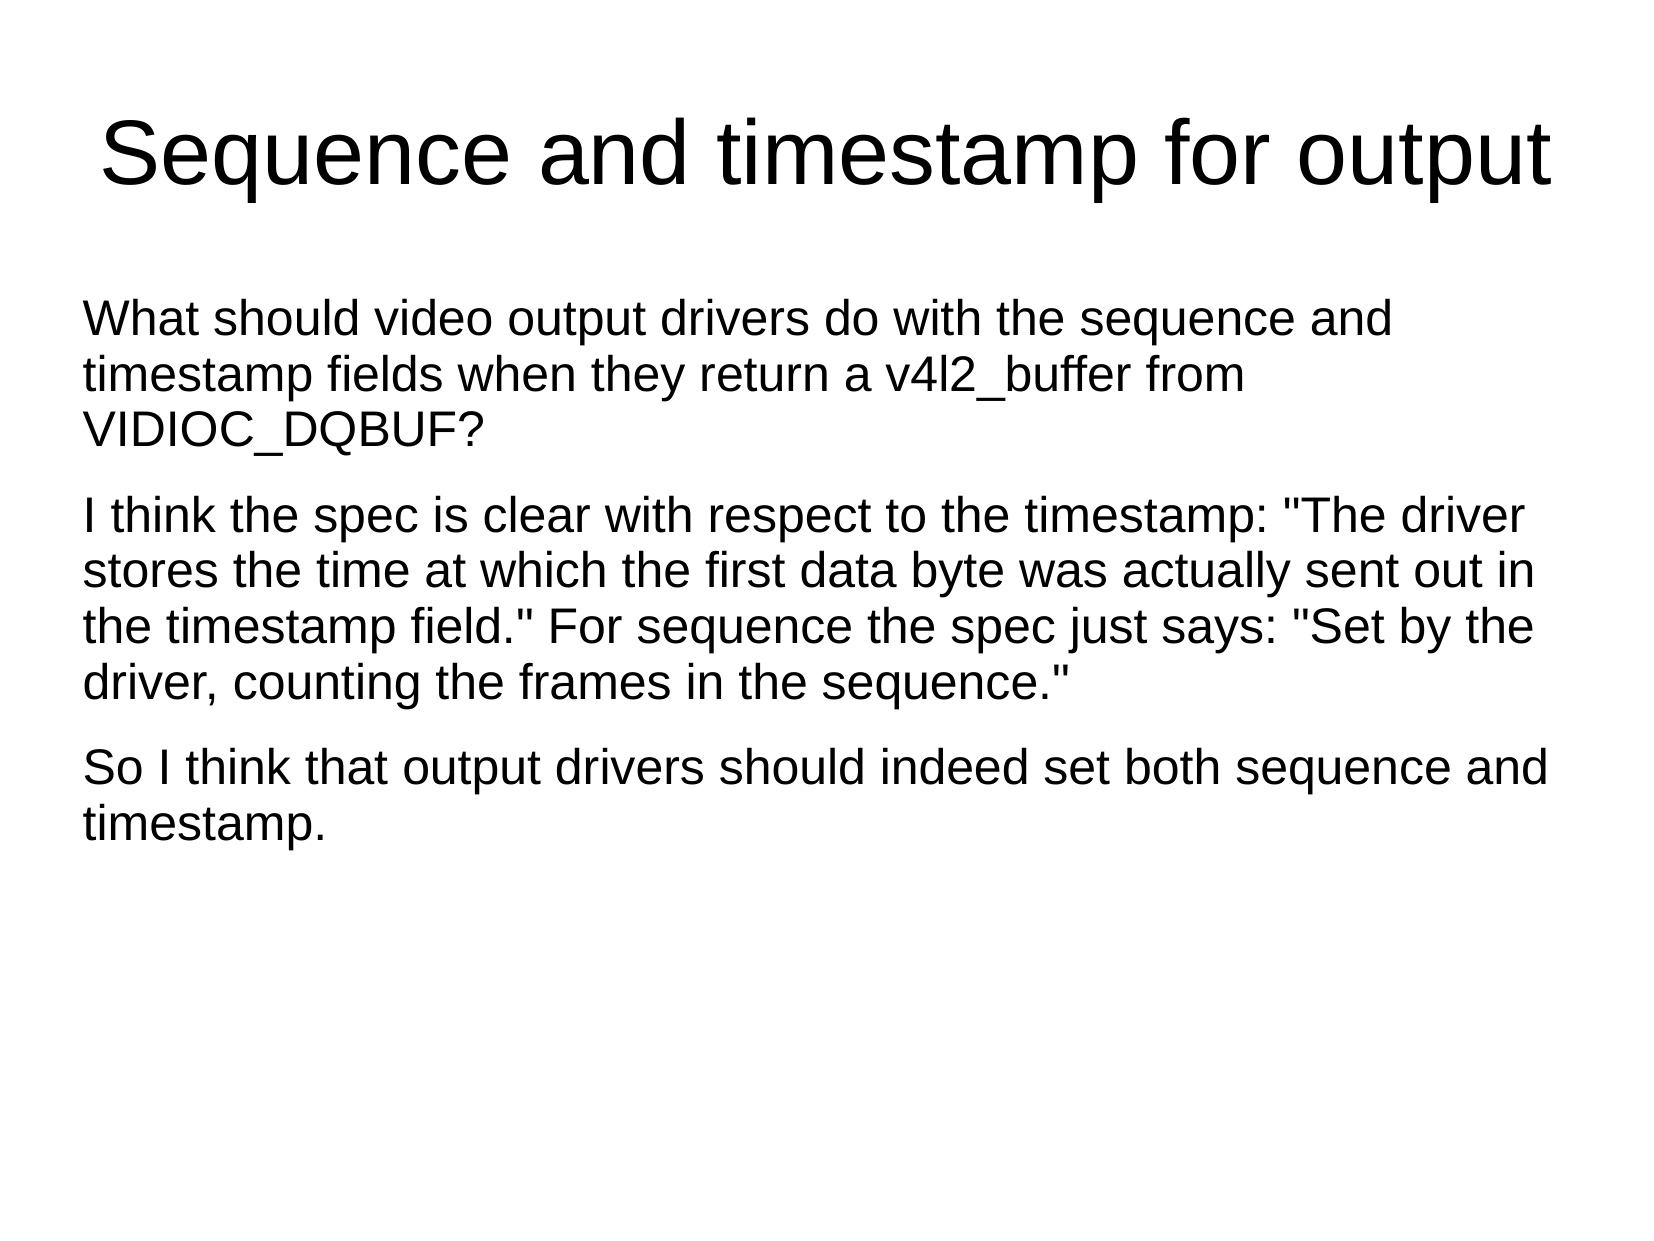

# Sequence and timestamp for output
What should video output drivers do with the sequence and timestamp fields when they return a v4l2_buffer from VIDIOC_DQBUF?
I think the spec is clear with respect to the timestamp: "The driver stores the time at which the first data byte was actually sent out in the timestamp field." For sequence the spec just says: "Set by the driver, counting the frames in the sequence."
So I think that output drivers should indeed set both sequence and timestamp.